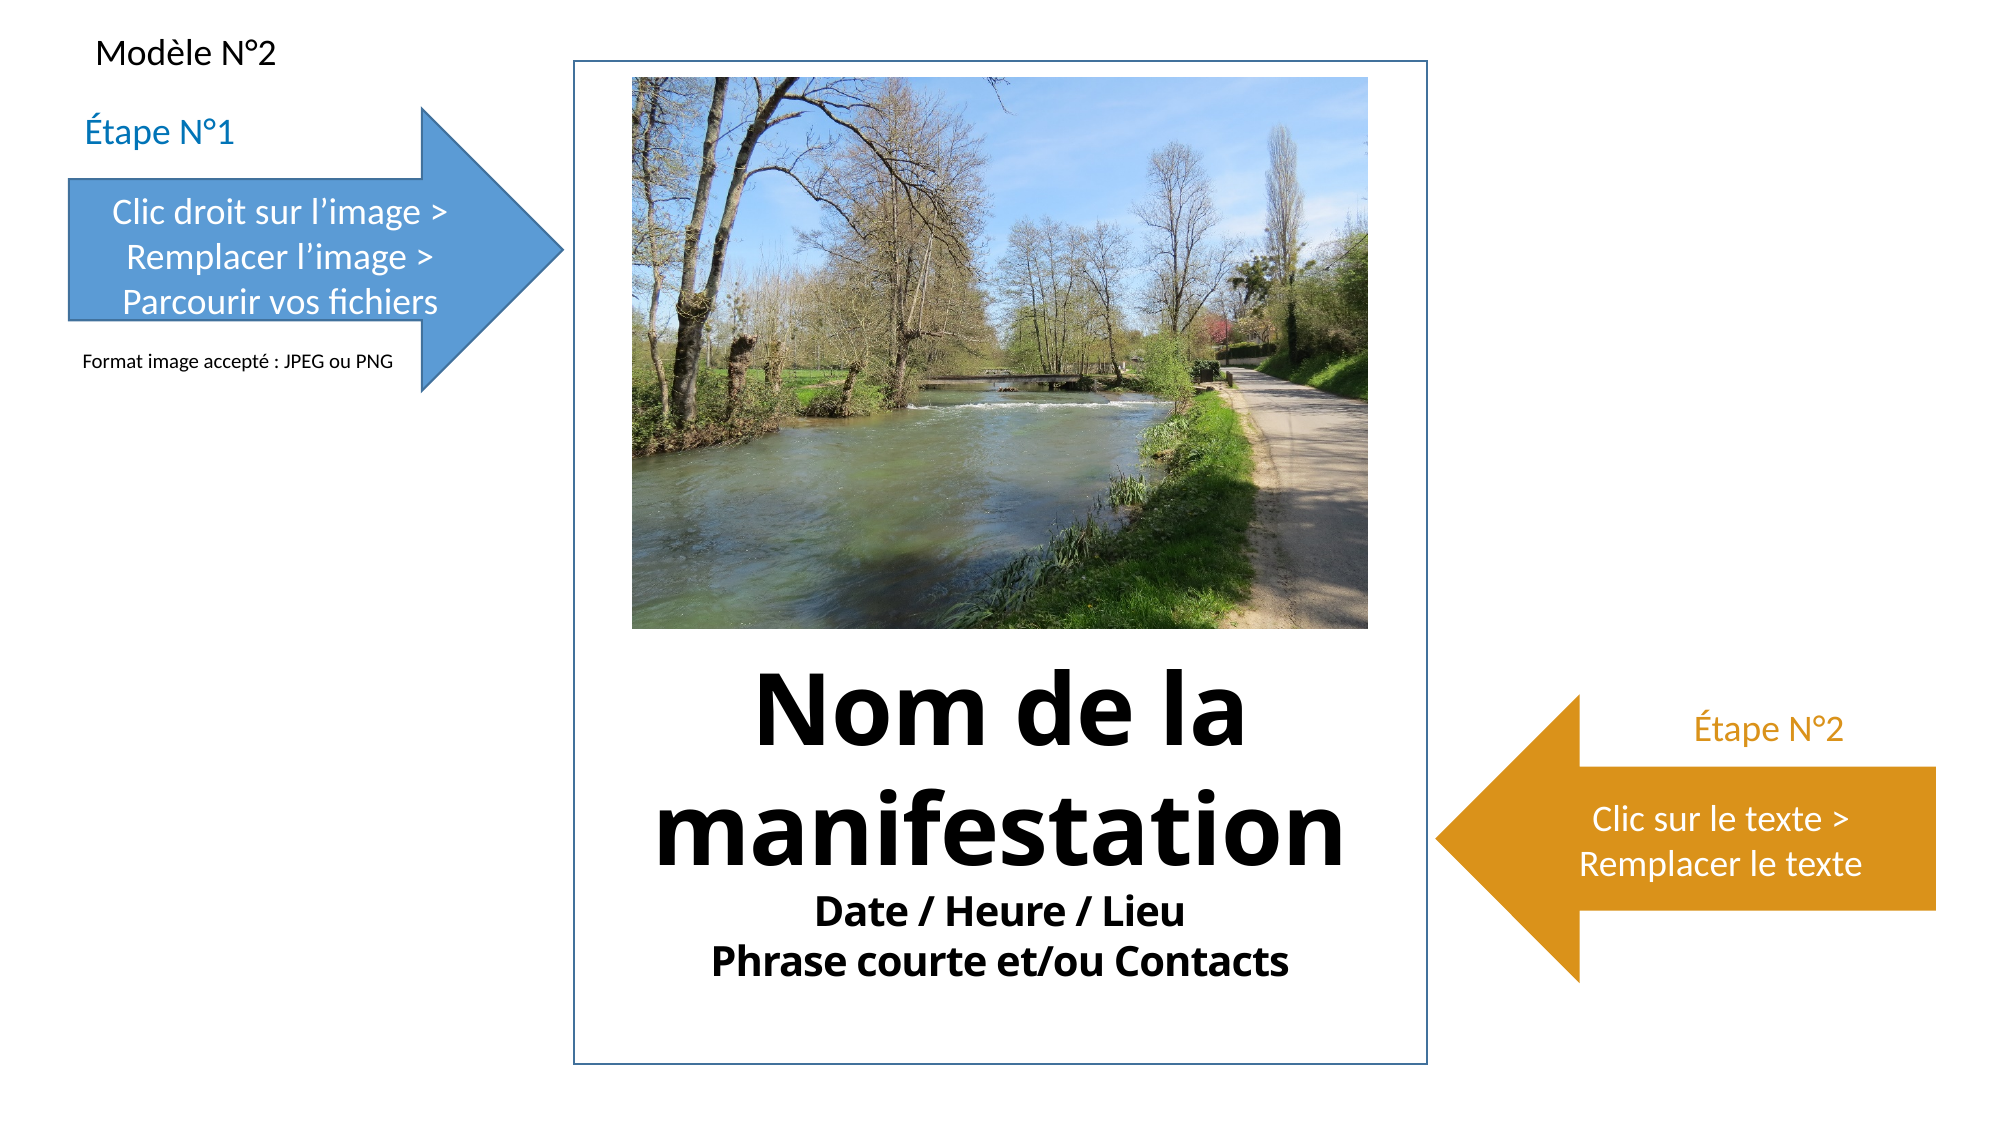

Modèle N°2
Nom de la manifestation
Date / Heure / Lieu
Phrase courte et/ou Contacts
Clic sur le texte > Remplacer le texte
Étape N°2